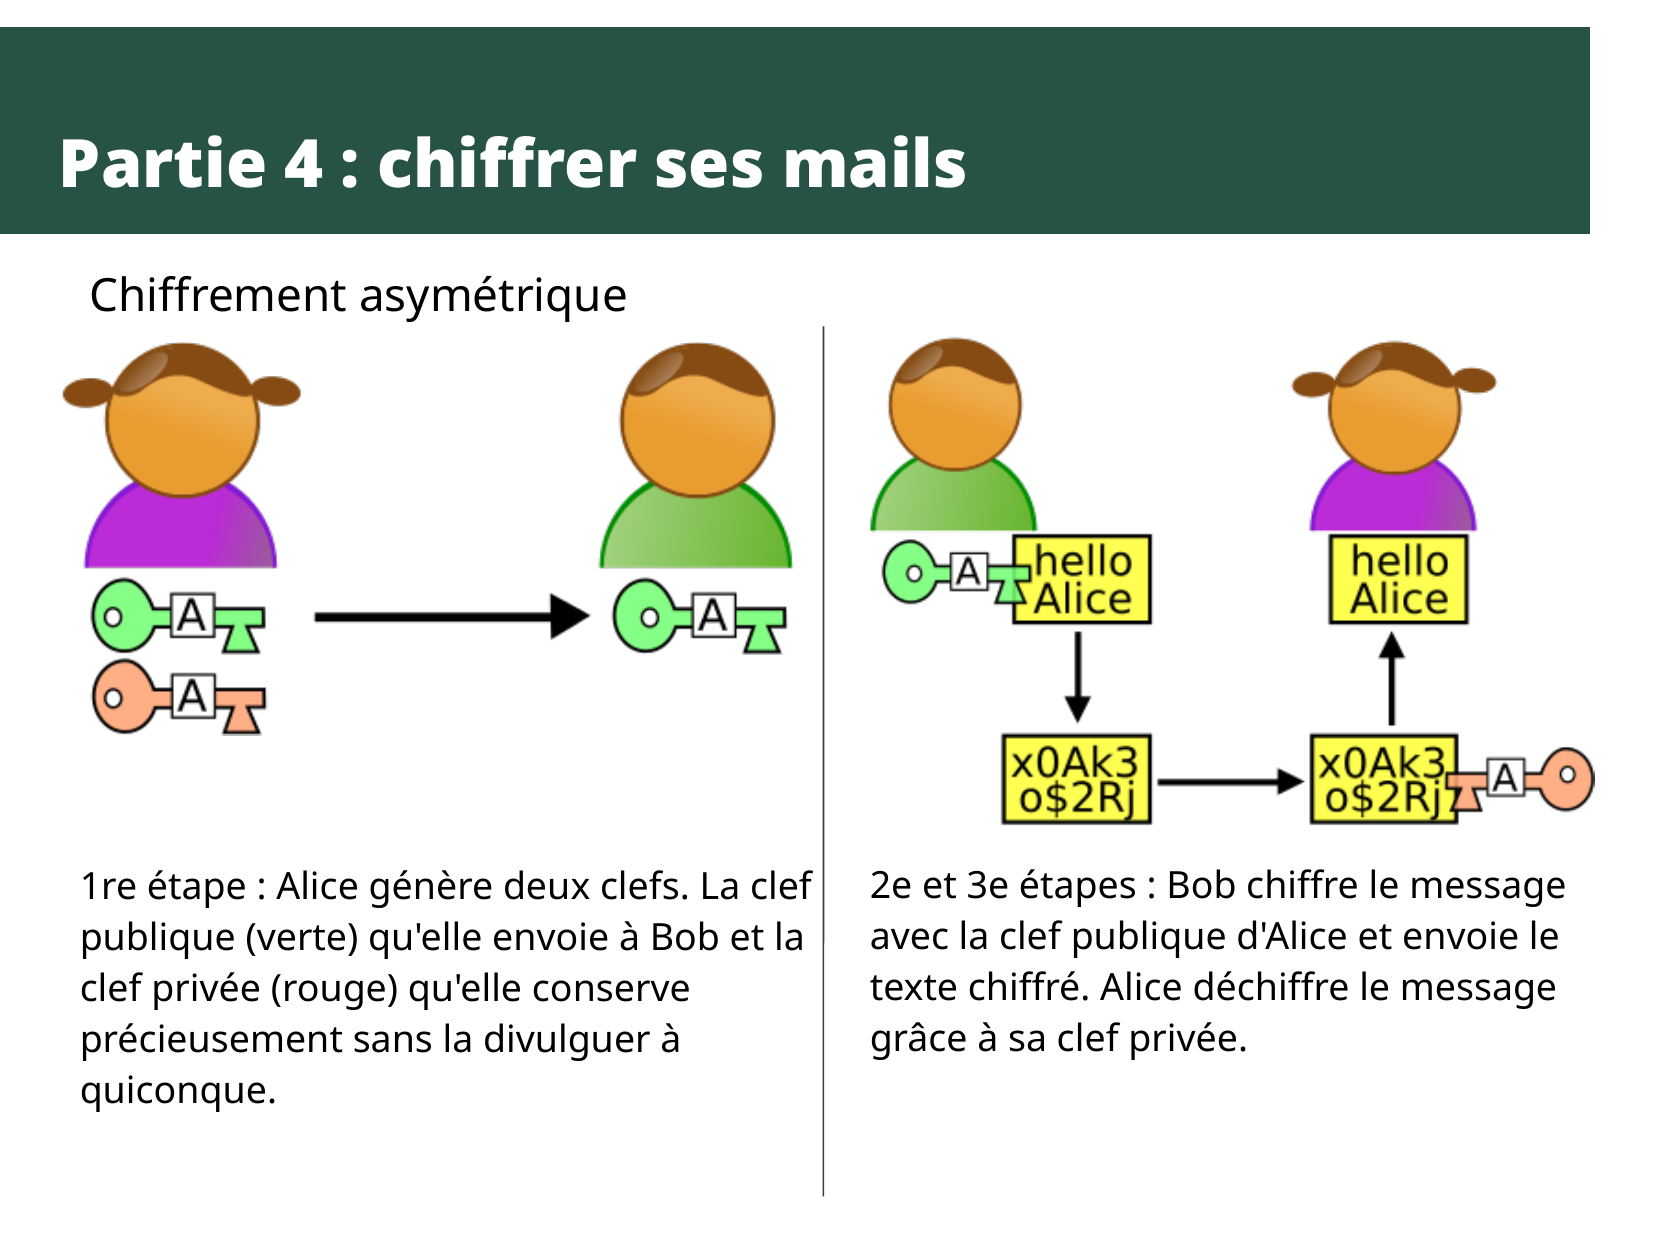

# Partie 4 : chiffrer ses mails
Chiffrement asymétrique
2e et 3e étapes : Bob chiffre le message avec la clef publique d'Alice et envoie le texte chiffré. Alice déchiffre le message grâce à sa clef privée.
1re étape : Alice génère deux clefs. La clef publique (verte) qu'elle envoie à Bob et la clef privée (rouge) qu'elle conserve précieusement sans la divulguer à quiconque.